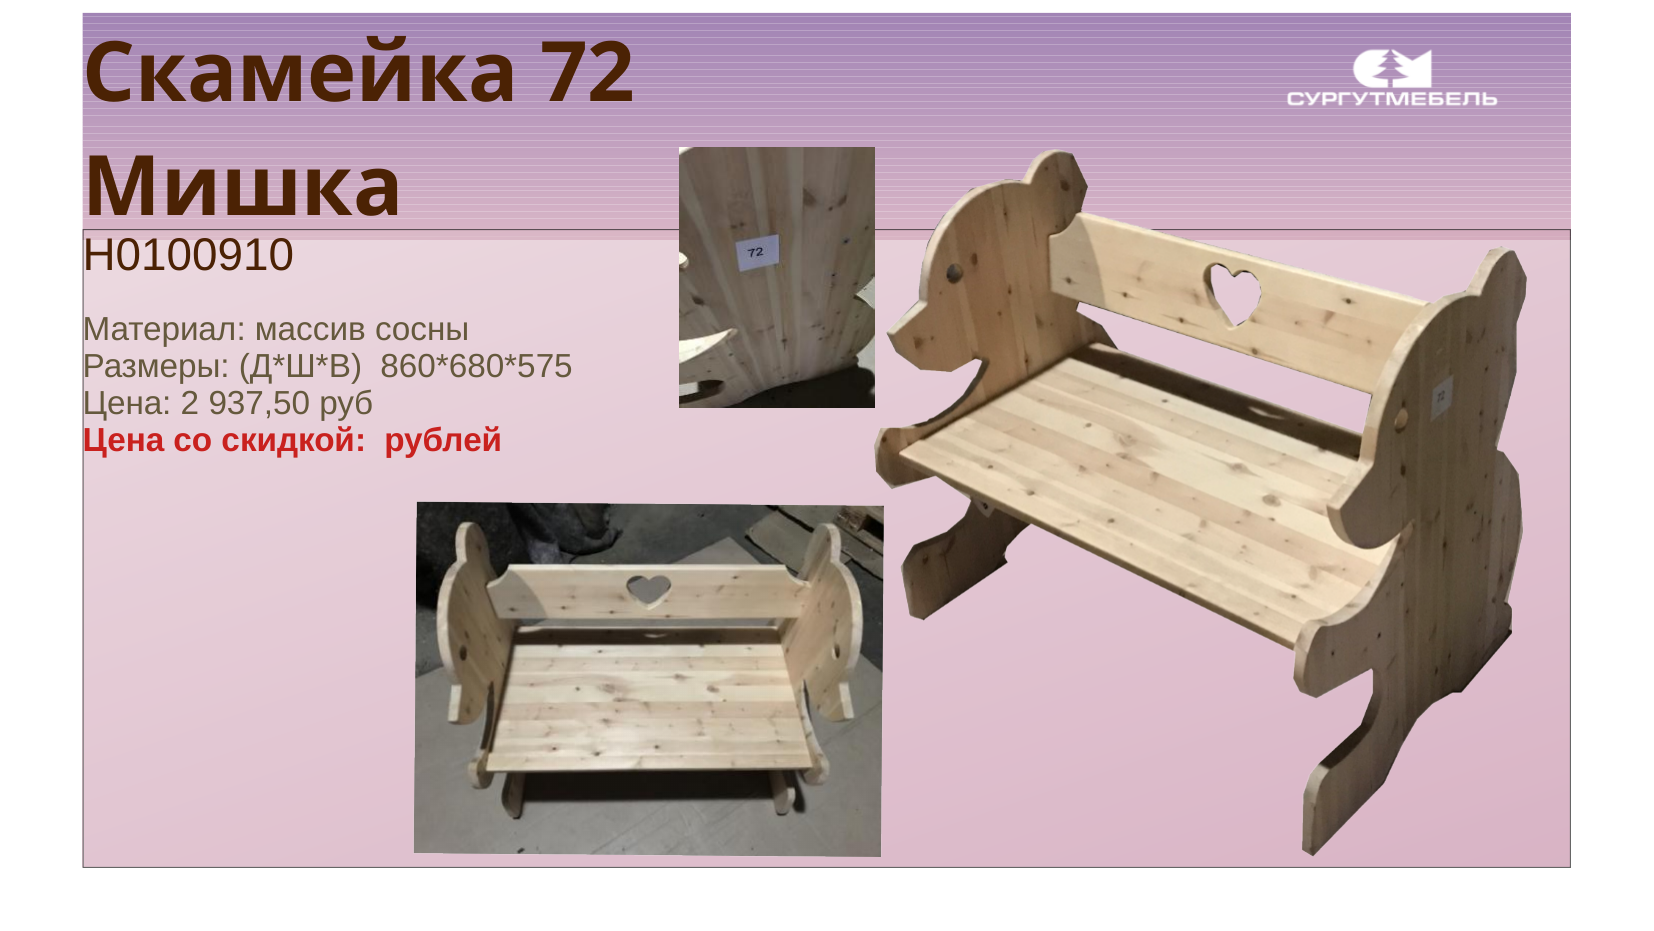

# Скамейка 72 Мишка
Н0100910
Материал: массив сосны
Размеры: (Д*Ш*В) 860*680*575
Цена: 2 937,50 руб
Цена со скидкой: рублей